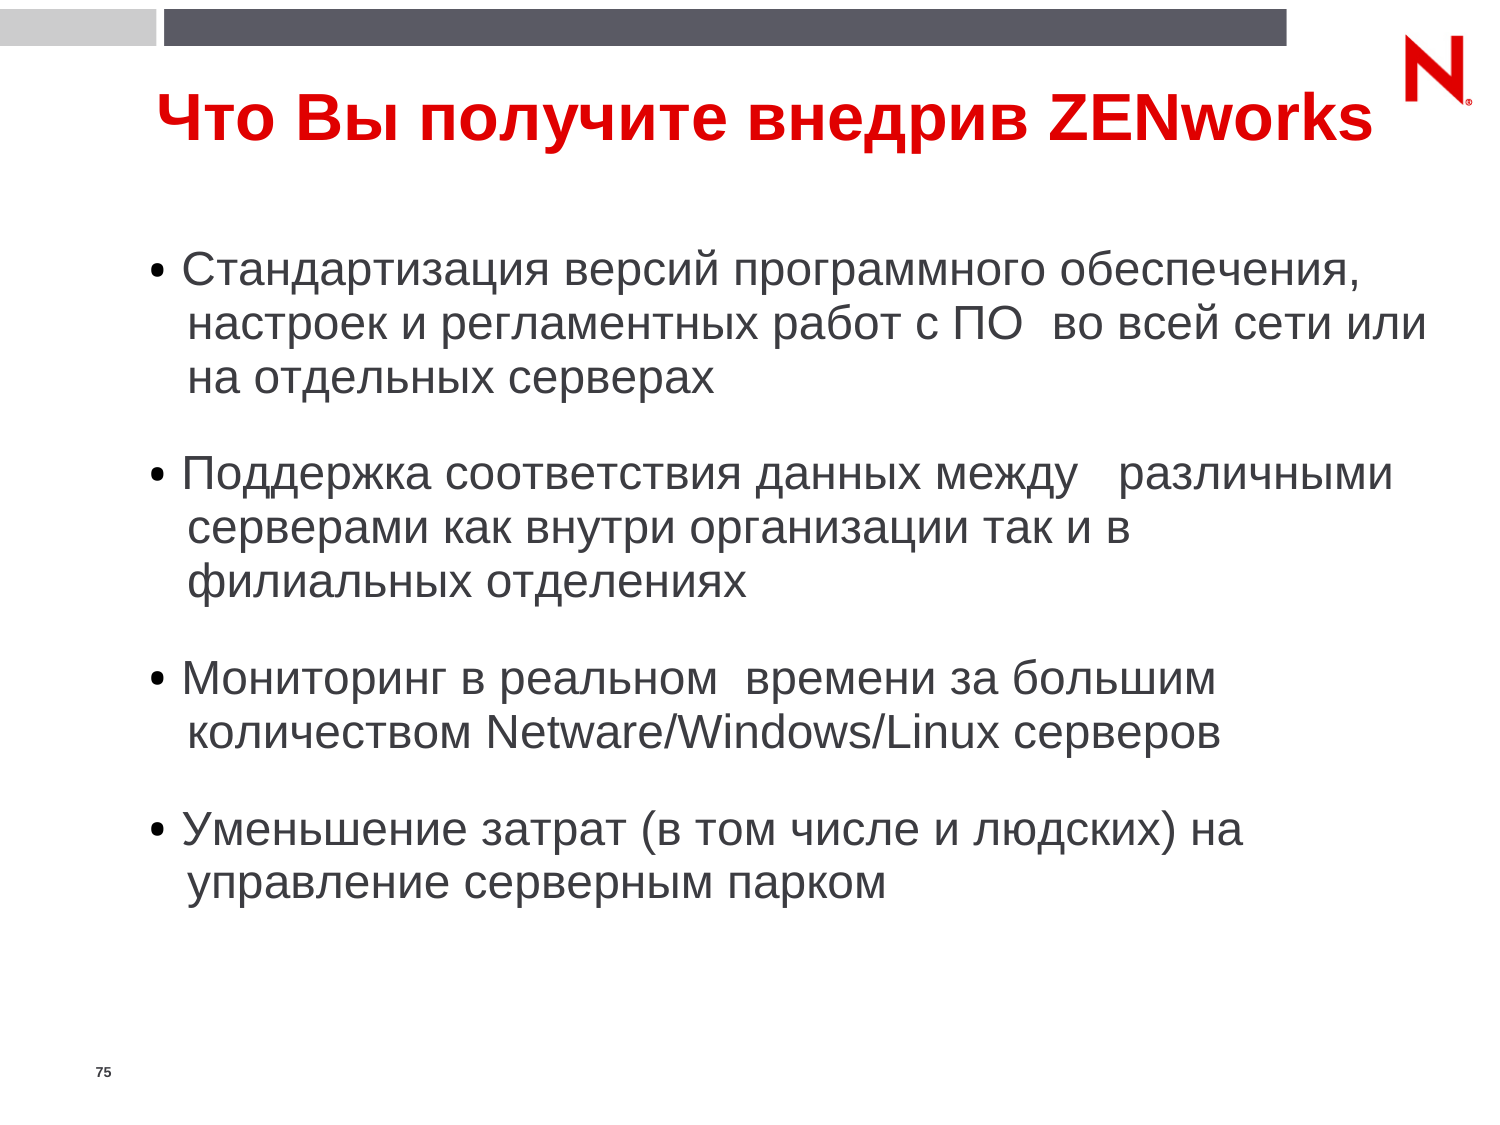

Что Вы получите внедрив ZENworks
 Стандартизация версий программного обеспечения,
 настроек и регламентных работ с ПО во всей сети или
 на отдельных серверах
 Поддержка соответствия данных между различными
 серверами как внутри организации так и в
 филиальных отделениях
 Мониторинг в реальном времени за большим
 количеством Netware/Windows/Linux серверов
 Уменьшение затрат (в том числе и людских) на
 управление серверным парком
#